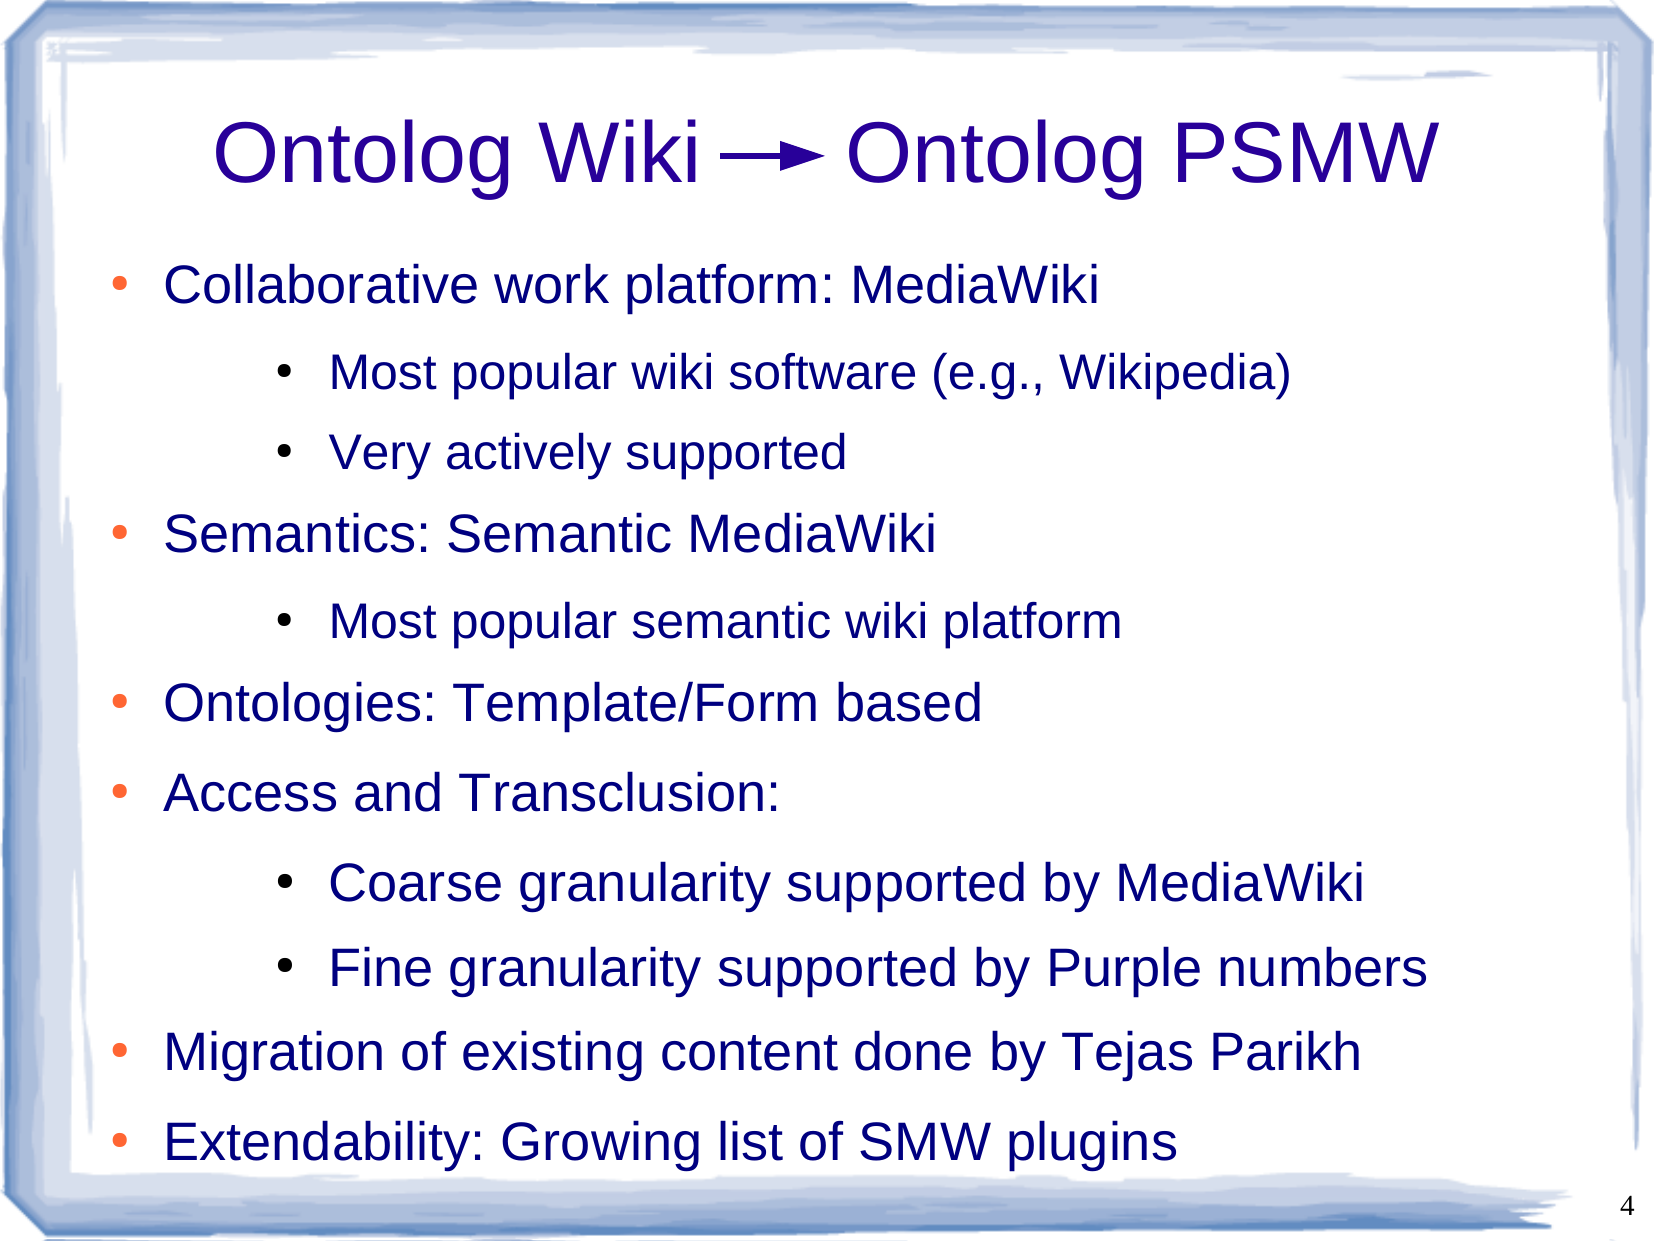

# Ontolog Wiki Ontolog PSMW
Collaborative work platform: MediaWiki
Most popular wiki software (e.g., Wikipedia)
Very actively supported
Semantics: Semantic MediaWiki
Most popular semantic wiki platform
Ontologies: Template/Form based
Access and Transclusion:
Coarse granularity supported by MediaWiki
Fine granularity supported by Purple numbers
Migration of existing content done by Tejas Parikh
Extendability: Growing list of SMW plugins
4